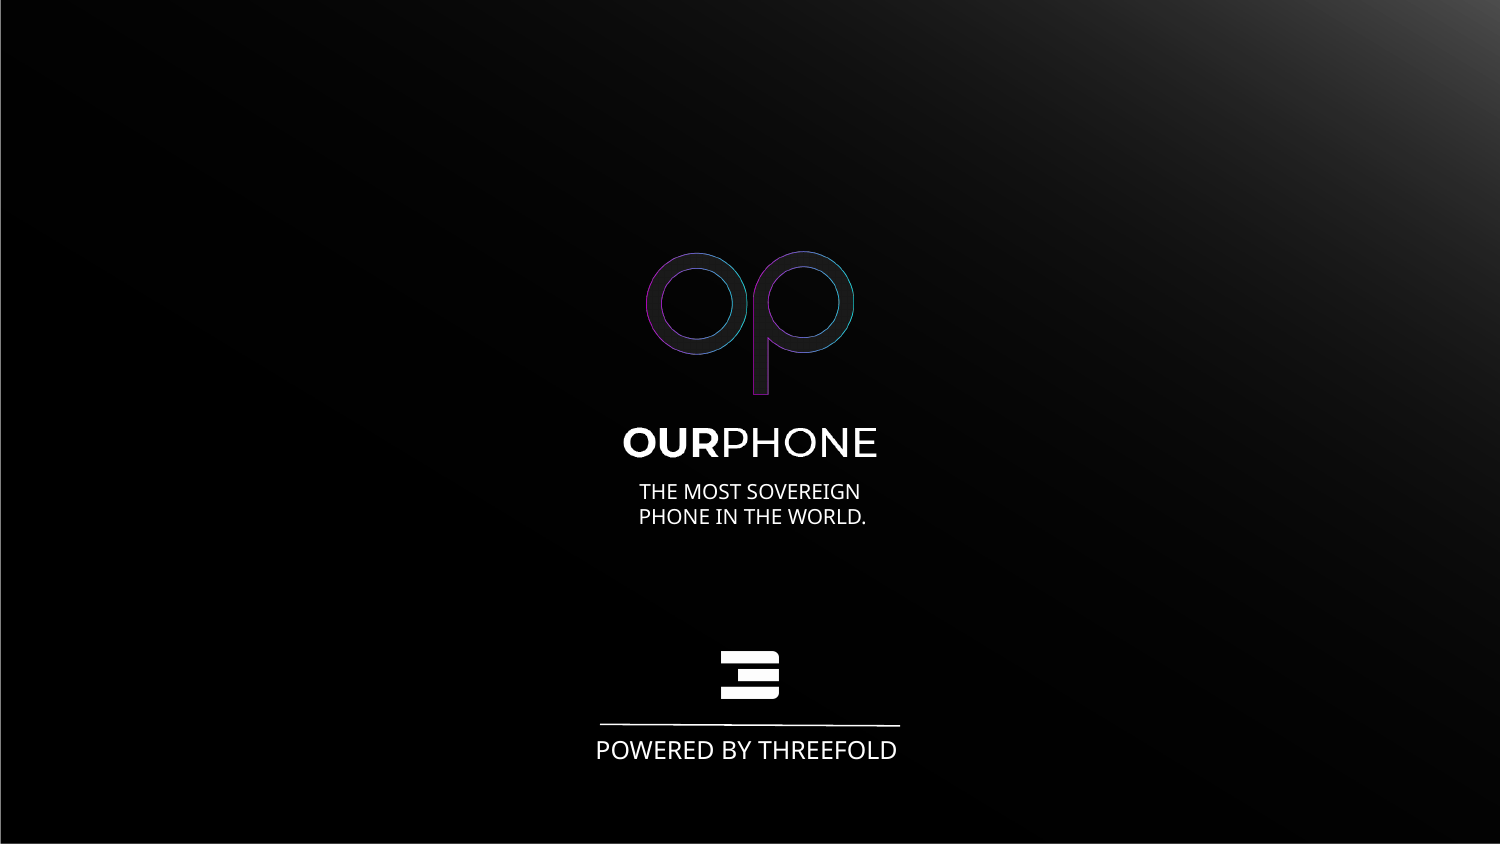

THE MOST SOVEREIGN
 PHONE IN THE WORLD.
POWERED BY THREEFOLD